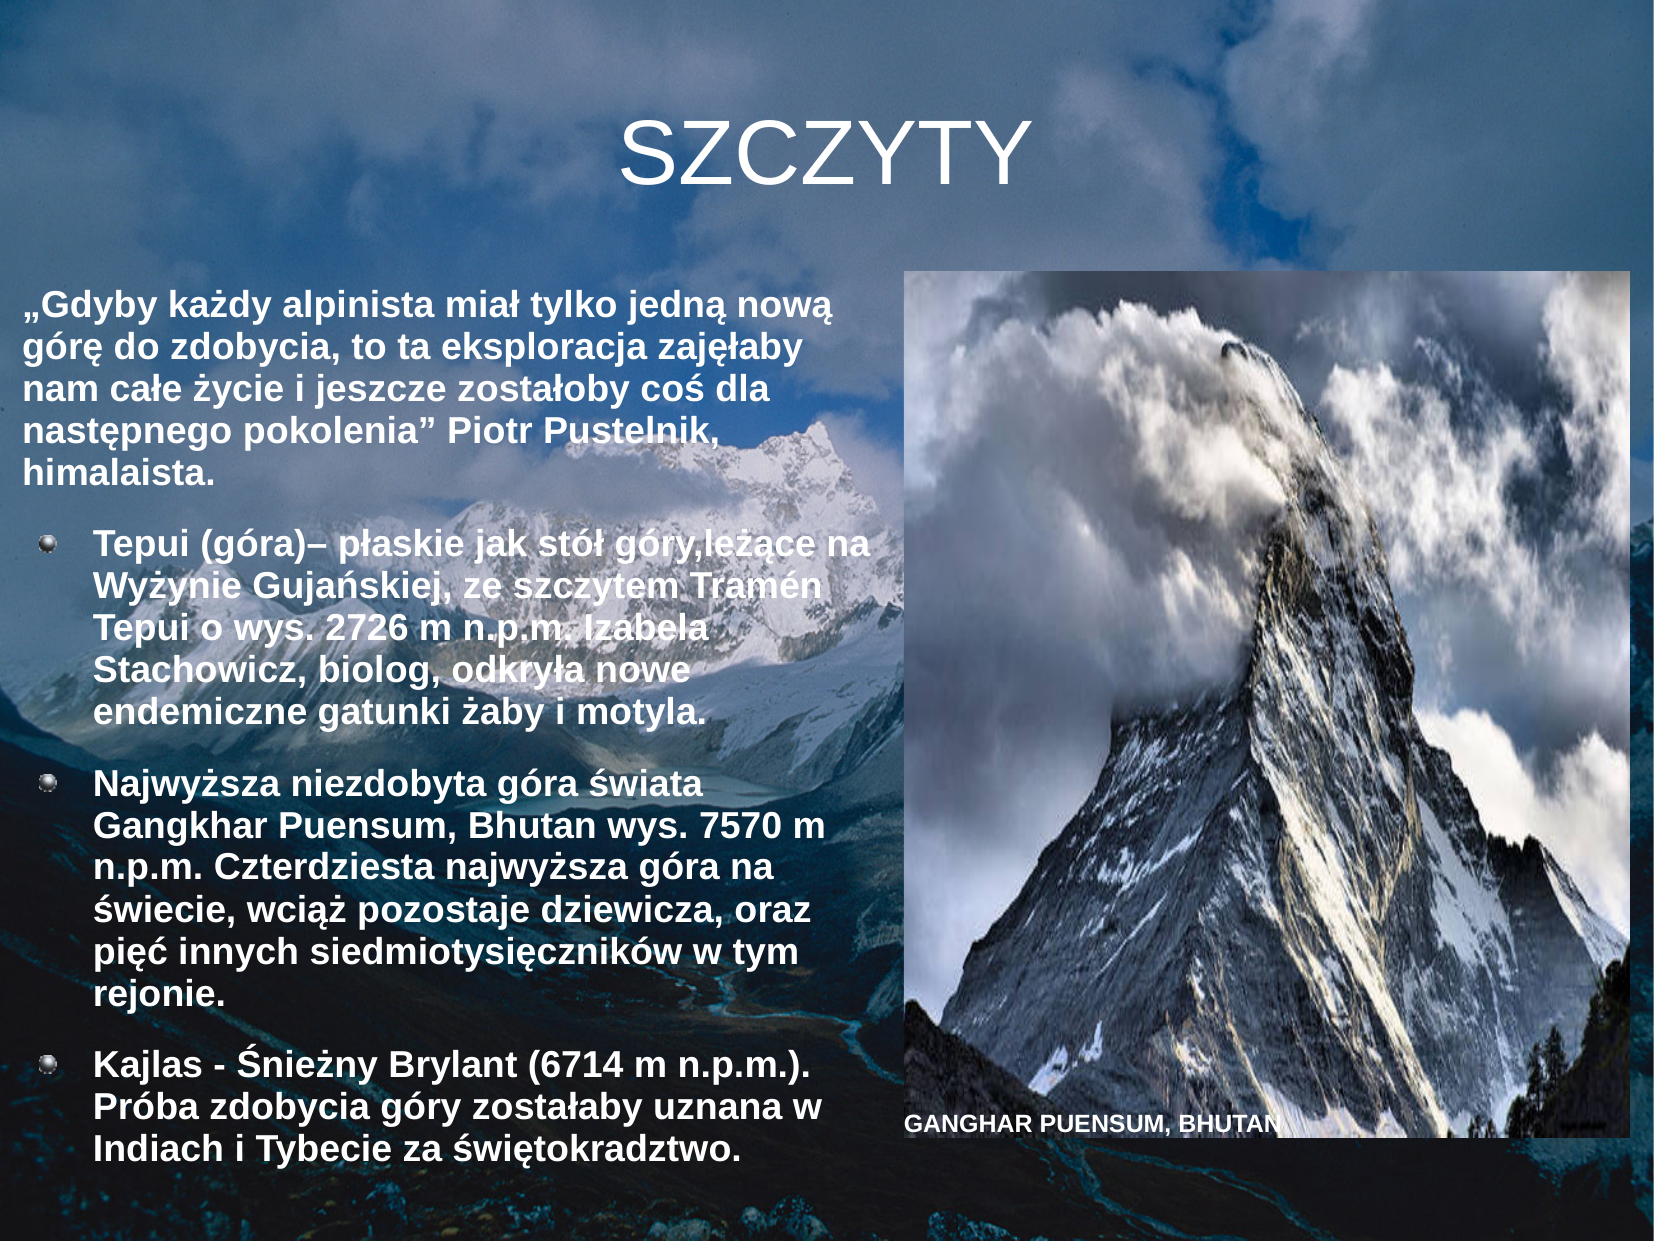

# SZCZYTY
„Gdyby każdy alpinista miał tylko jedną nową górę do zdobycia, to ta eksploracja zajęłaby nam całe życie i jeszcze zostałoby coś dla następnego pokolenia” Piotr Pustelnik, himalaista.
Tepui (góra)– płaskie jak stół góry,leżące na Wyżynie Gujańskiej, ze szczytem Tramén Tepui o wys. 2726 m n.p.m. Izabela Stachowicz, biolog, odkryła nowe endemiczne gatunki żaby i motyla.
Najwyższa niezdobyta góra świata Gangkhar Puensum, Bhutan wys. 7570 m n.p.m. Czterdziesta najwyższa góra na świecie, wciąż pozostaje dziewicza, oraz pięć innych siedmiotysięczników w tym rejonie.
Kajlas - Śnieżny Brylant (6714 m n.p.m.). Próba zdobycia góry zostałaby uznana w Indiach i Tybecie za świętokradztwo.
GANGHAR PUENSUM, BHUTAN